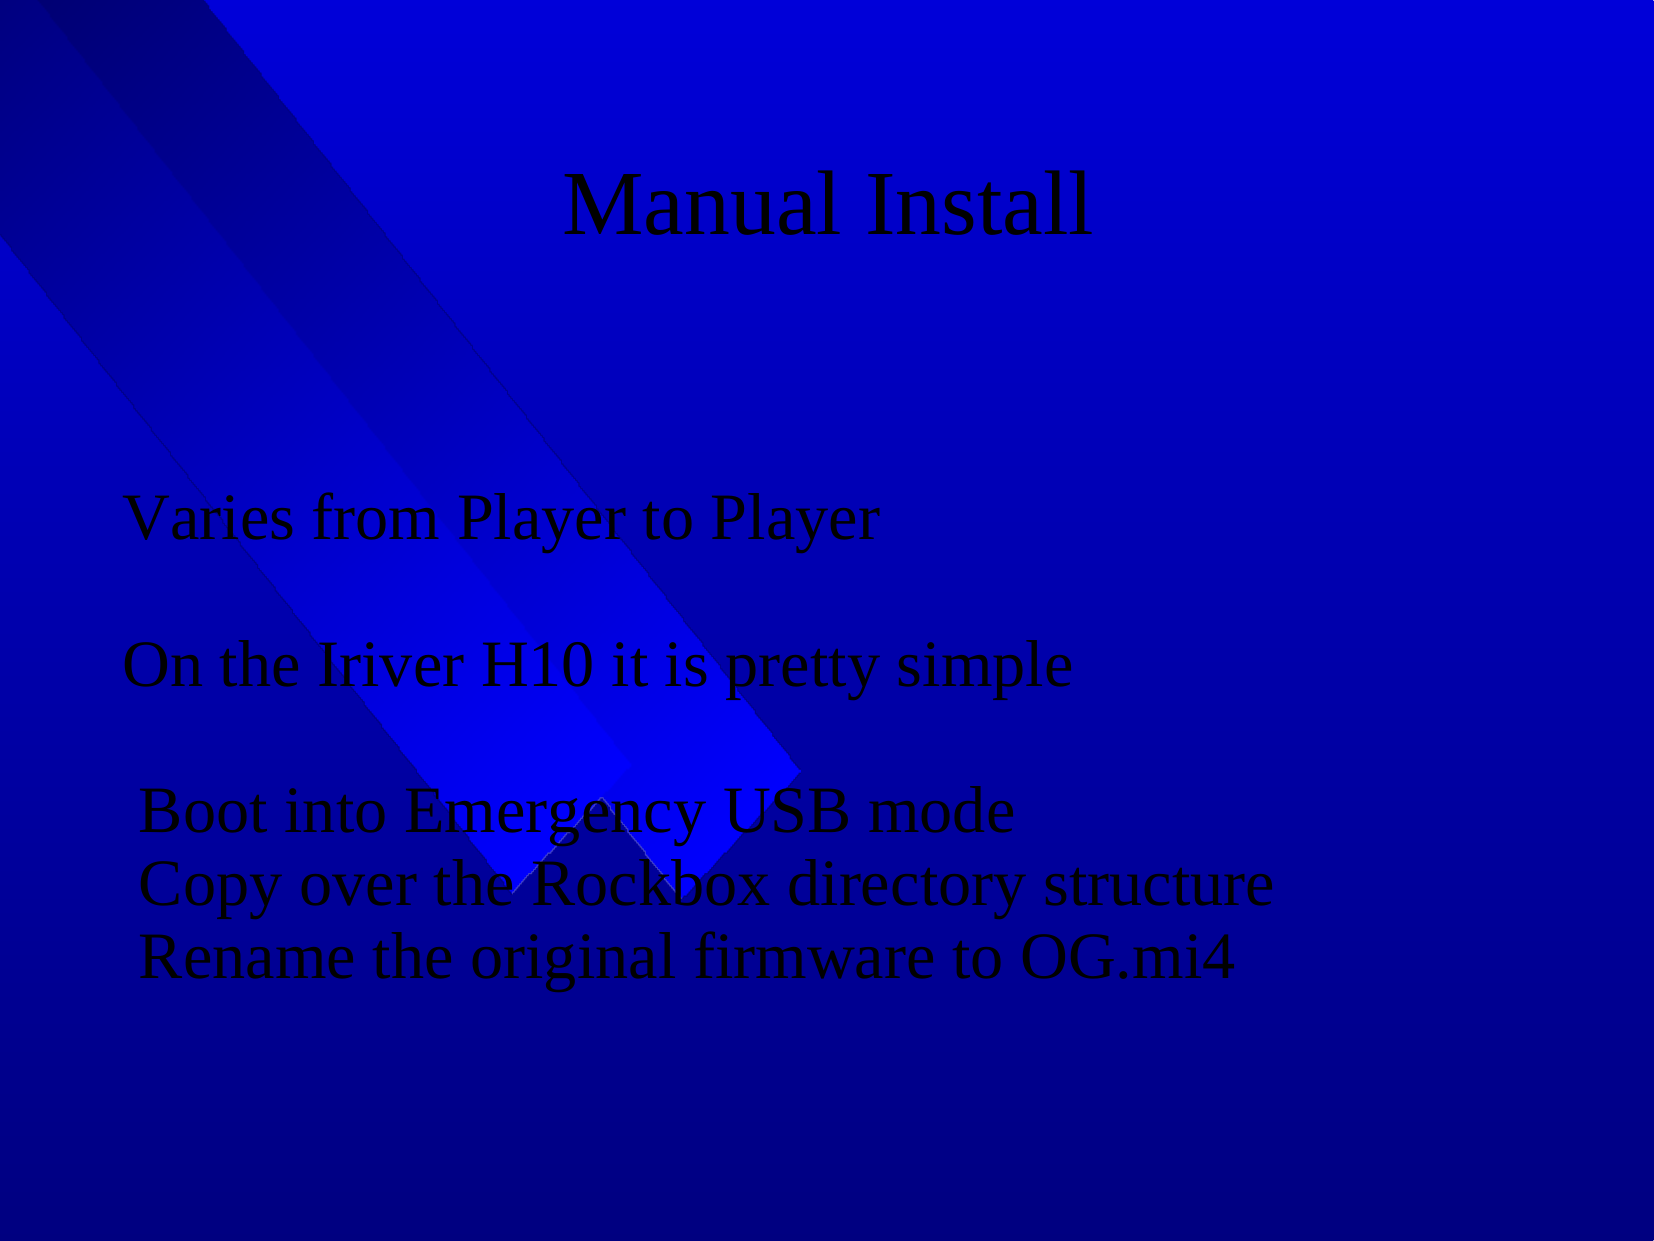

# Manual Install
Varies from Player to Player
On the Iriver H10 it is pretty simple
 Boot into Emergency USB mode
 Copy over the Rockbox directory structure
 Rename the original firmware to OG.mi4